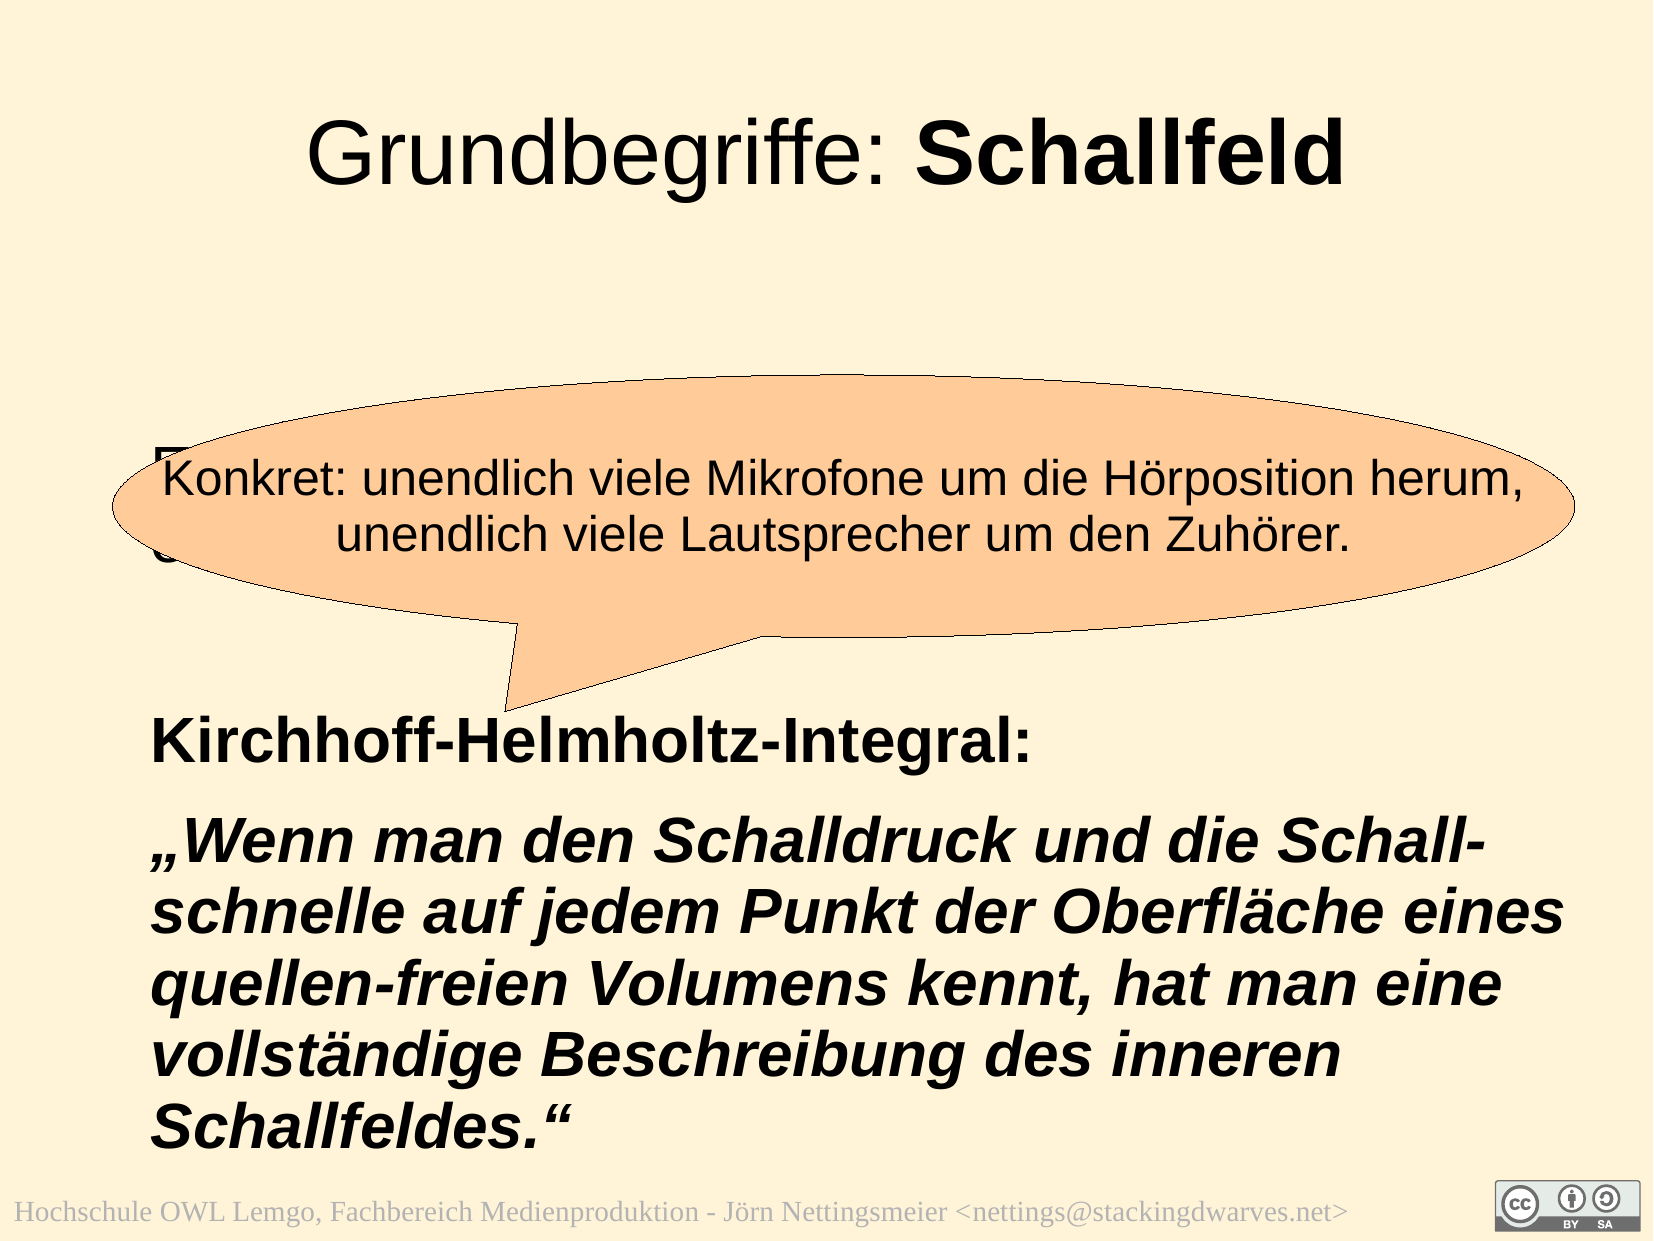

Grundbegriffe: Schallfeld
# Eine Klangsituation läßt sich physikalisch durch ein Schallfeld beschreiben.
Kirchhoff-Helmholtz-Integral:
„Wenn man den Schalldruck und die Schall-schnelle auf jedem Punkt der Oberfläche eines quellen-freien Volumens kennt, hat man eine vollständige Beschreibung des inneren Schallfeldes.“
Konkret: unendlich viele Mikrofone um die Hörposition herum,
unendlich viele Lautsprecher um den Zuhörer.